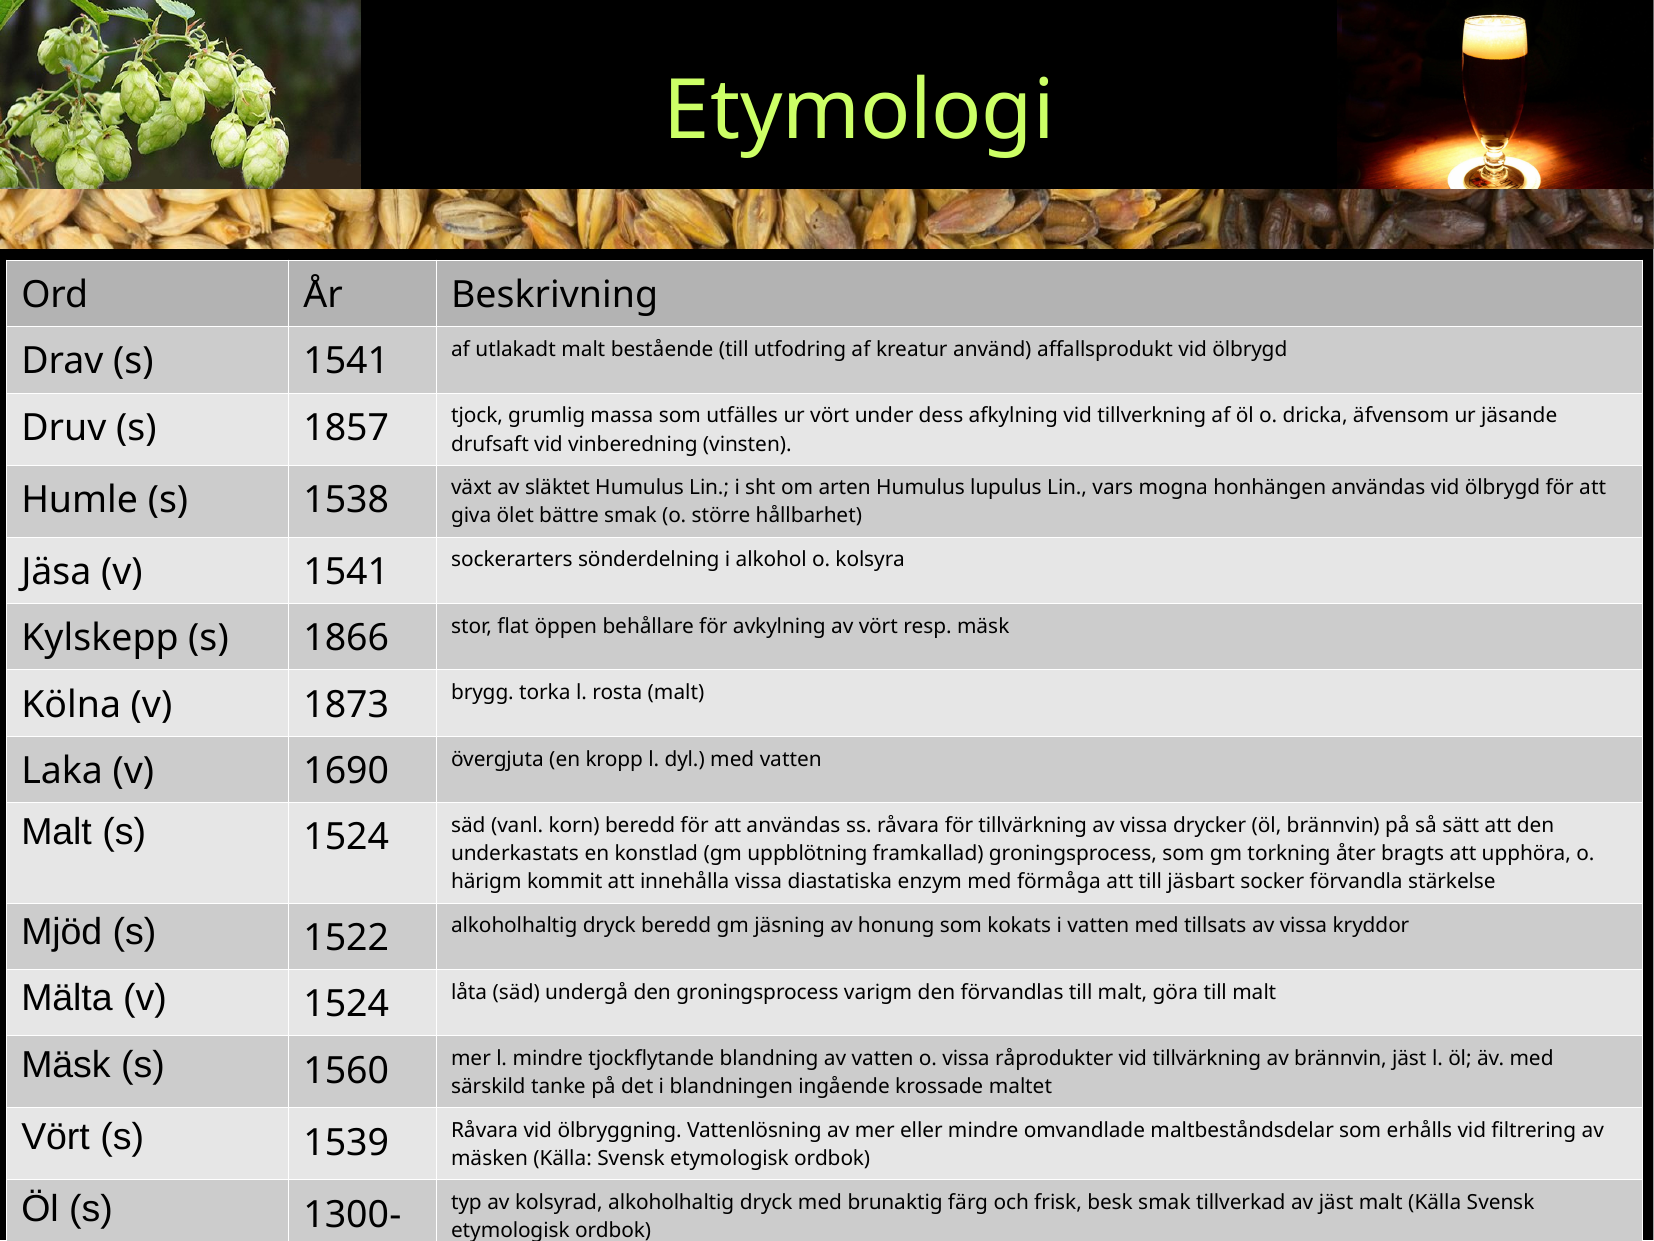

#
 Etymologi
| Ord | År | Beskrivning |
| --- | --- | --- |
| Drav (s) | 1541 | af utlakadt malt bestående (till utfodring af kreatur använd) affallsprodukt vid ölbrygd |
| Druv (s) | 1857 | tjock, grumlig massa som utfälles ur vört under dess afkylning vid tillverkning af öl o. dricka, äfvensom ur jäsande drufsaft vid vinberedning (vinsten). |
| Humle (s) | 1538 | växt av släktet Humulus Lin.; i sht om arten Humulus lupulus Lin., vars mogna honhängen användas vid ölbrygd för att giva ölet bättre smak (o. större hållbarhet) |
| Jäsa (v) | 1541 | sockerarters sönderdelning i alkohol o. kolsyra |
| Kylskepp (s) | 1866 | stor, flat öppen behållare för avkylning av vört resp. mäsk |
| Kölna (v) | 1873 | brygg. torka l. rosta (malt) |
| Laka (v) | 1690 | övergjuta (en kropp l. dyl.) med vatten |
| Malt (s) | 1524 | säd (vanl. korn) beredd för att användas ss. råvara för tillvärkning av vissa drycker (öl, brännvin) på så sätt att den underkastats en konstlad (gm uppblötning framkallad) groningsprocess, som gm torkning åter bragts att upphöra, o. härigm kommit att innehålla vissa diastatiska enzym med förmåga att till jäsbart socker förvandla stärkelse |
| Mjöd (s) | 1522 | alkoholhaltig dryck beredd gm jäsning av honung som kokats i vatten med tillsats av vissa kryddor |
| Mälta (v) | 1524 | låta (säd) undergå den groningsprocess varigm den förvandlas till malt, göra till malt |
| Mäsk (s) | 1560 | mer l. mindre tjockflytande blandning av vatten o. vissa råprodukter vid tillvärkning av brännvin, jäst l. öl; äv. med särskild tanke på det i blandningen ingående krossade maltet |
| Vört (s) | 1539 | Råvara vid ölbryggning. Vattenlösning av mer eller mindre omvandlade maltbeståndsdelar som erhålls vid filtrering av mäsken (Källa: Svensk etymologisk ordbok) |
| Öl (s) | 1300-talet | typ av kol­syrad, alkohol­haltig dryck med brunaktig färg och frisk, besk smak till­verkad av jäst malt (Källa Svensk etymologisk ordbok) |